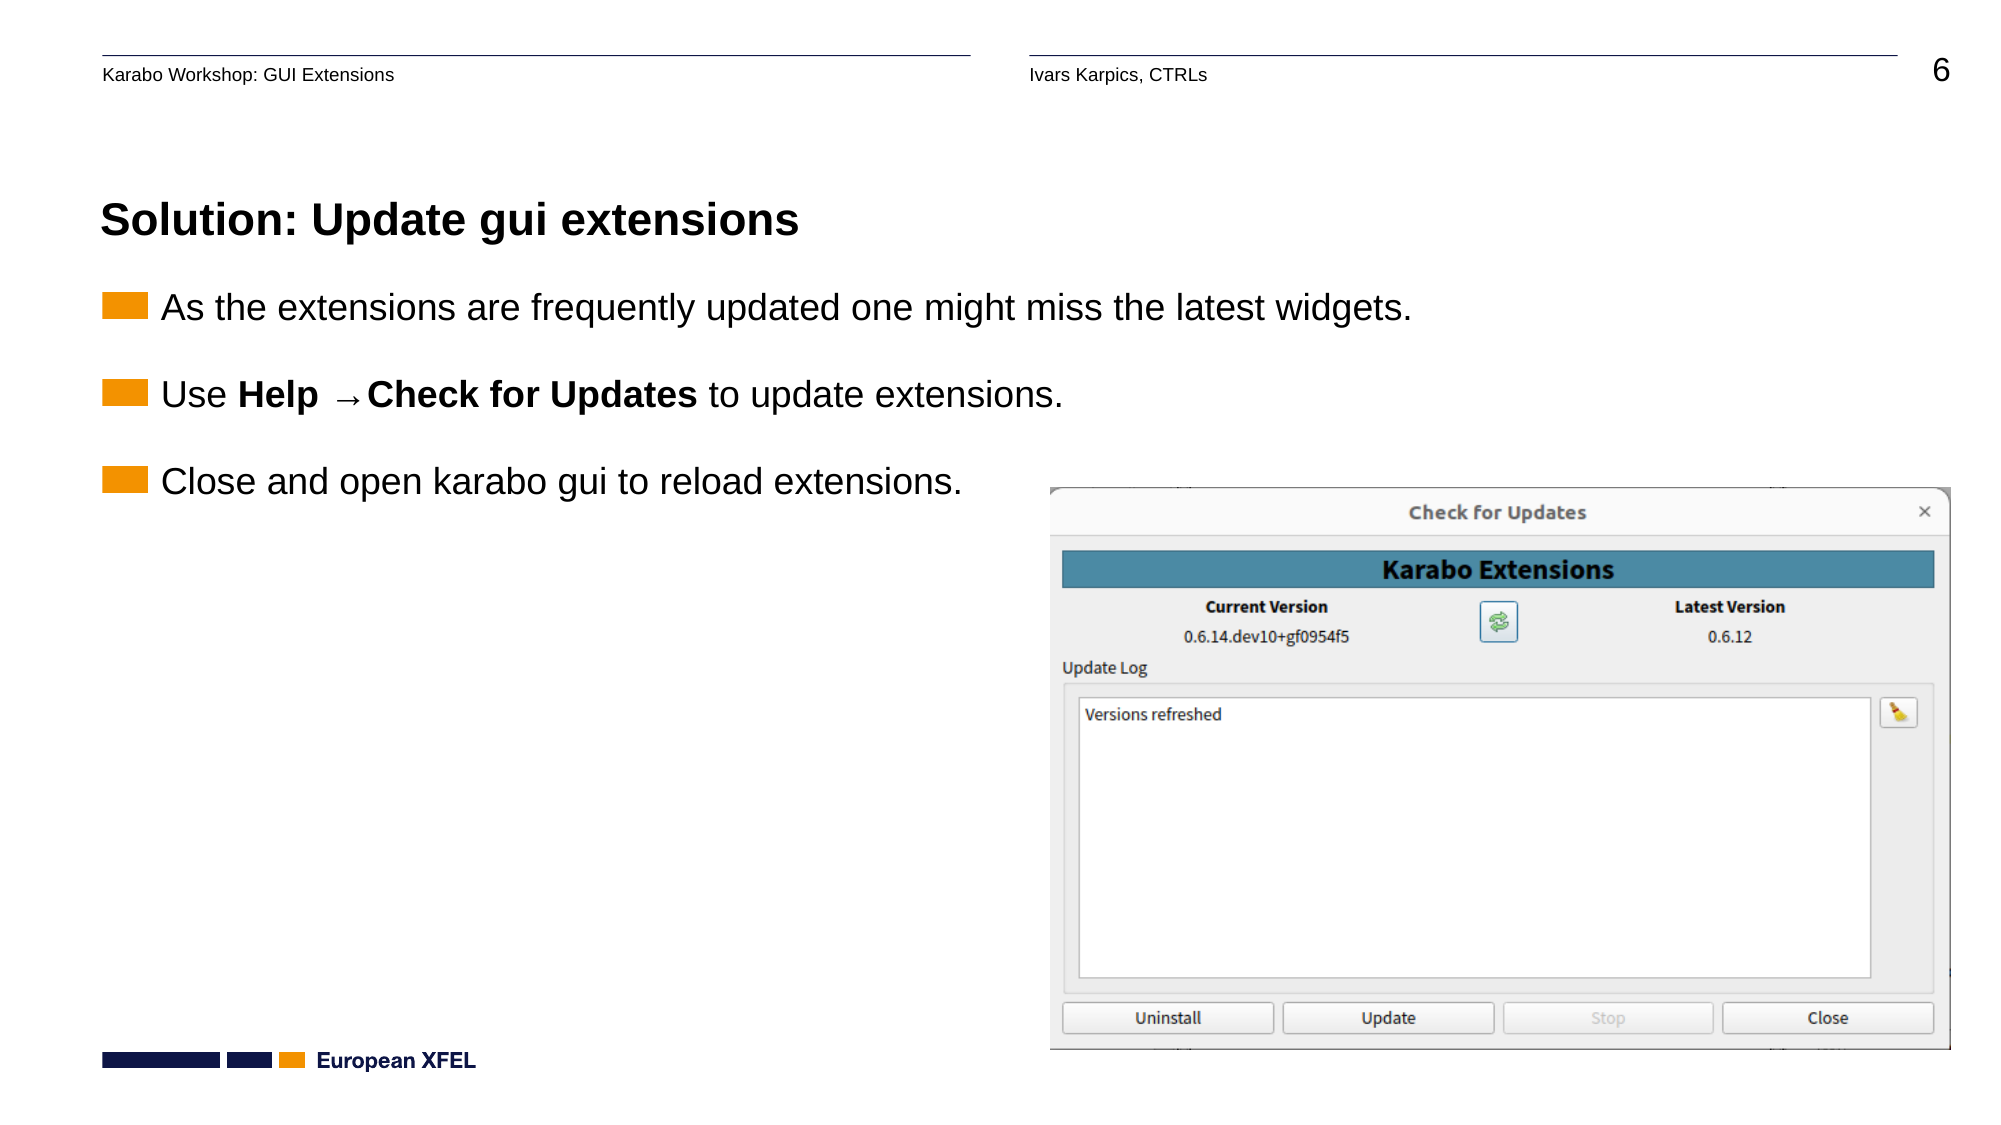

# Solution: Update gui extensions
As the extensions are frequently updated one might miss the latest widgets.
Use Help →Check for Updates to update extensions.
Close and open karabo gui to reload extensions.